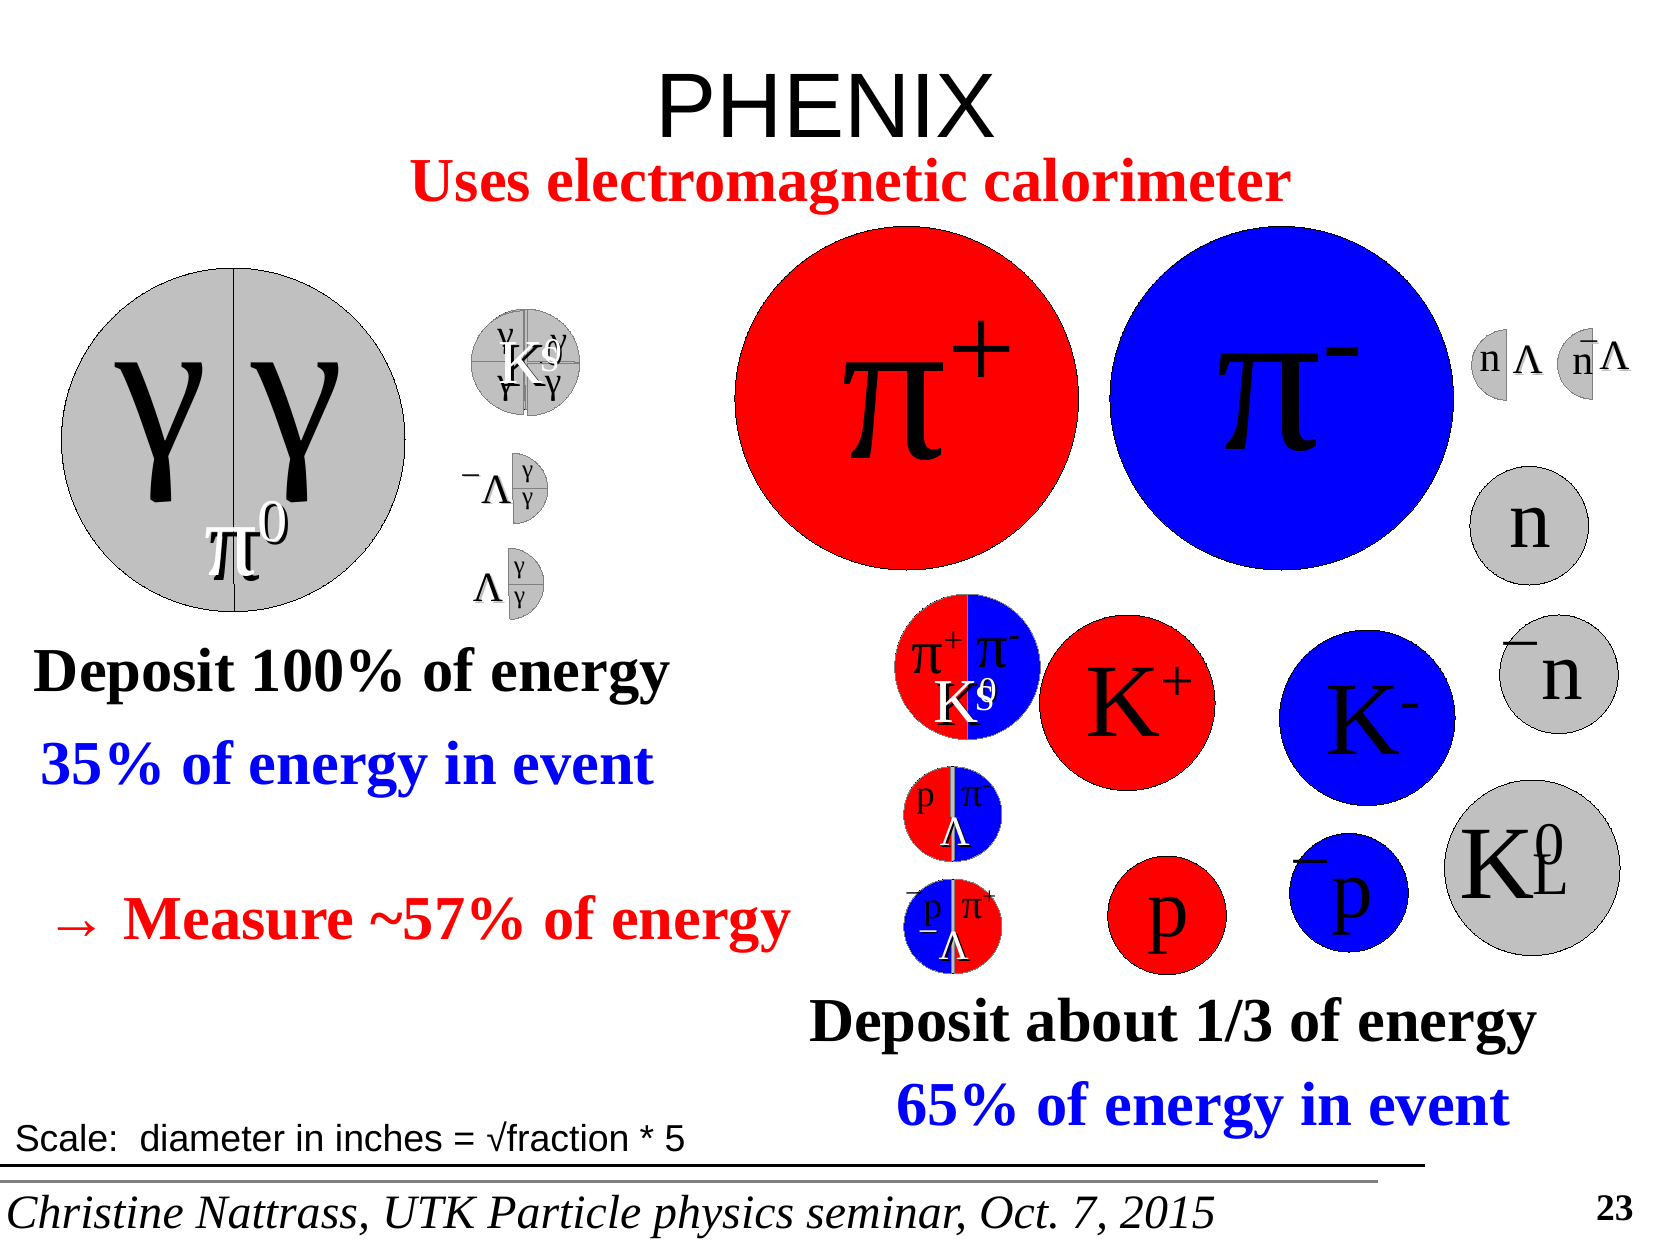

# PHENIX
Uses electromagnetic calorimeter
π+
π-
γ
γ
π0
S
K0
γ
γ
π0
π0
γ
γ
γ
γ
`Λ
γ
Λ
γ
Deposit 100% of energy
`Λ
n
Λ
n
n
π-
π+
S
K0
K+
`n
K-
35% of energy in event
π-
p
Λ
π+
`p
`Λ
L
K0
`p
p
→ Measure ~57% of energy
Deposit about 1/3 of energy
65% of energy in event
Scale: diameter in inches = √fraction * 5